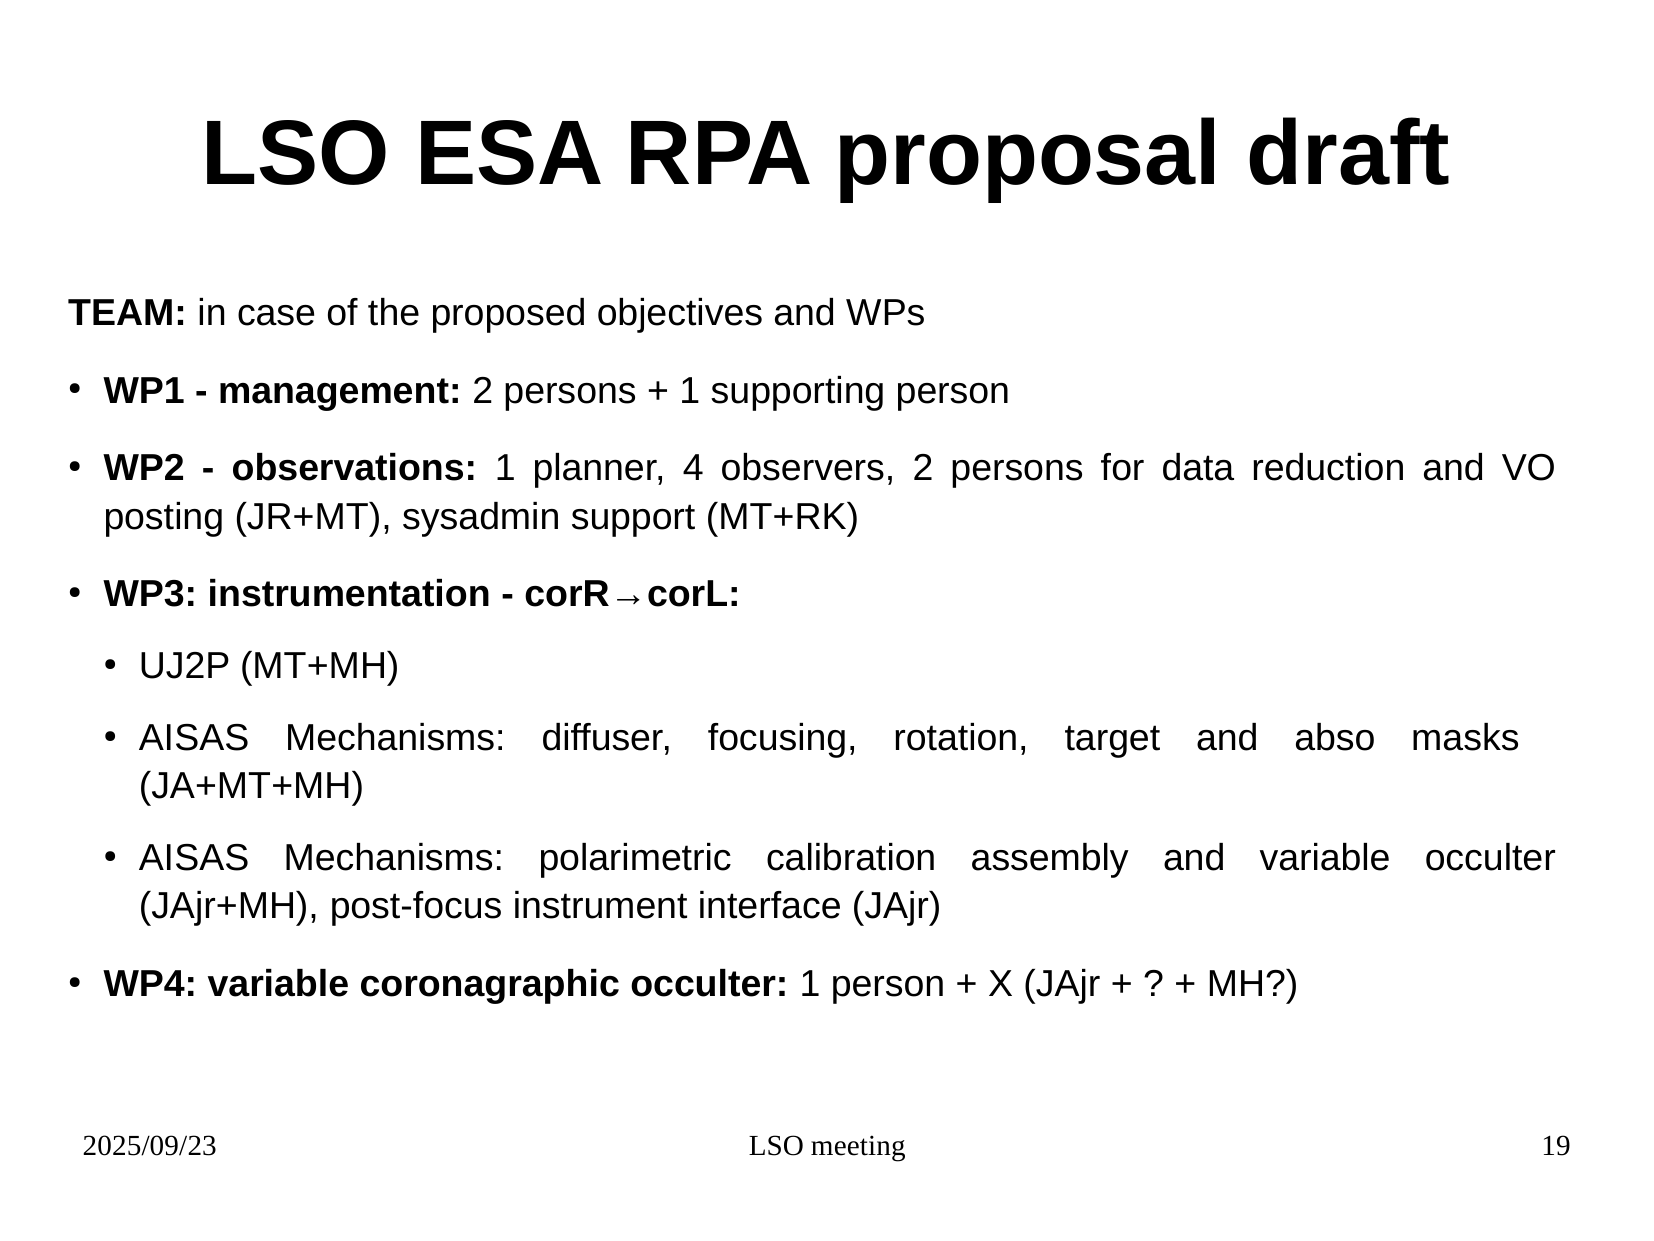

# LSO ESA RPA proposal draft
TEAM: in case of the proposed objectives and WPs
WP1 - management: 2 persons + 1 supporting person
WP2 - observations: 1 planner, 4 observers, 2 persons for data reduction and VO posting (JR+MT), sysadmin support (MT+RK)
WP3: instrumentation - corR→corL:
UJ2P (MT+MH)
AISAS Mechanisms: diffuser, focusing, rotation, target and abso masks (JA+MT+MH)
AISAS Mechanisms: polarimetric calibration assembly and variable occulter (JAjr+MH), post-focus instrument interface (JAjr)
WP4: variable coronagraphic occulter: 1 person + X (JAjr + ? + MH?)
2025/09/23
LSO meeting
19